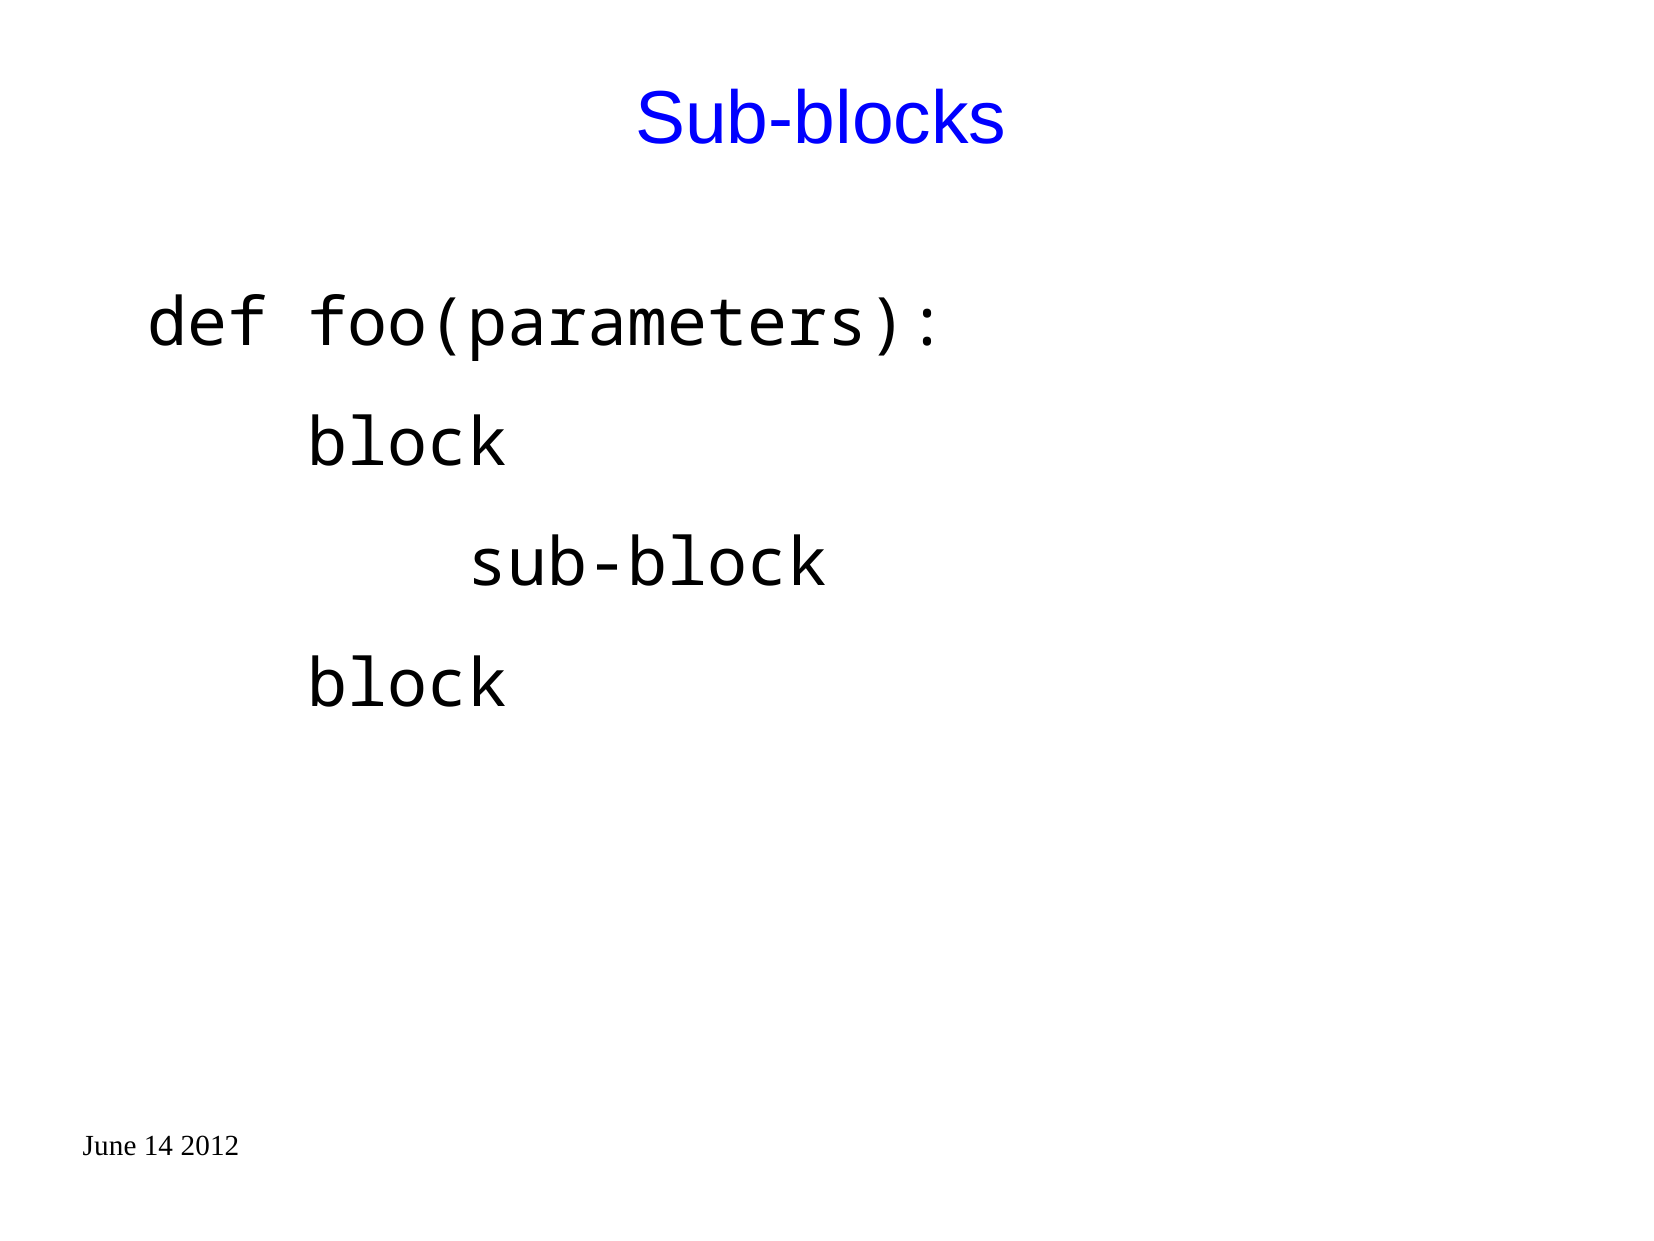

# Sub-blocks
def foo(parameters):
 block
 sub-block
 block
June 14 2012